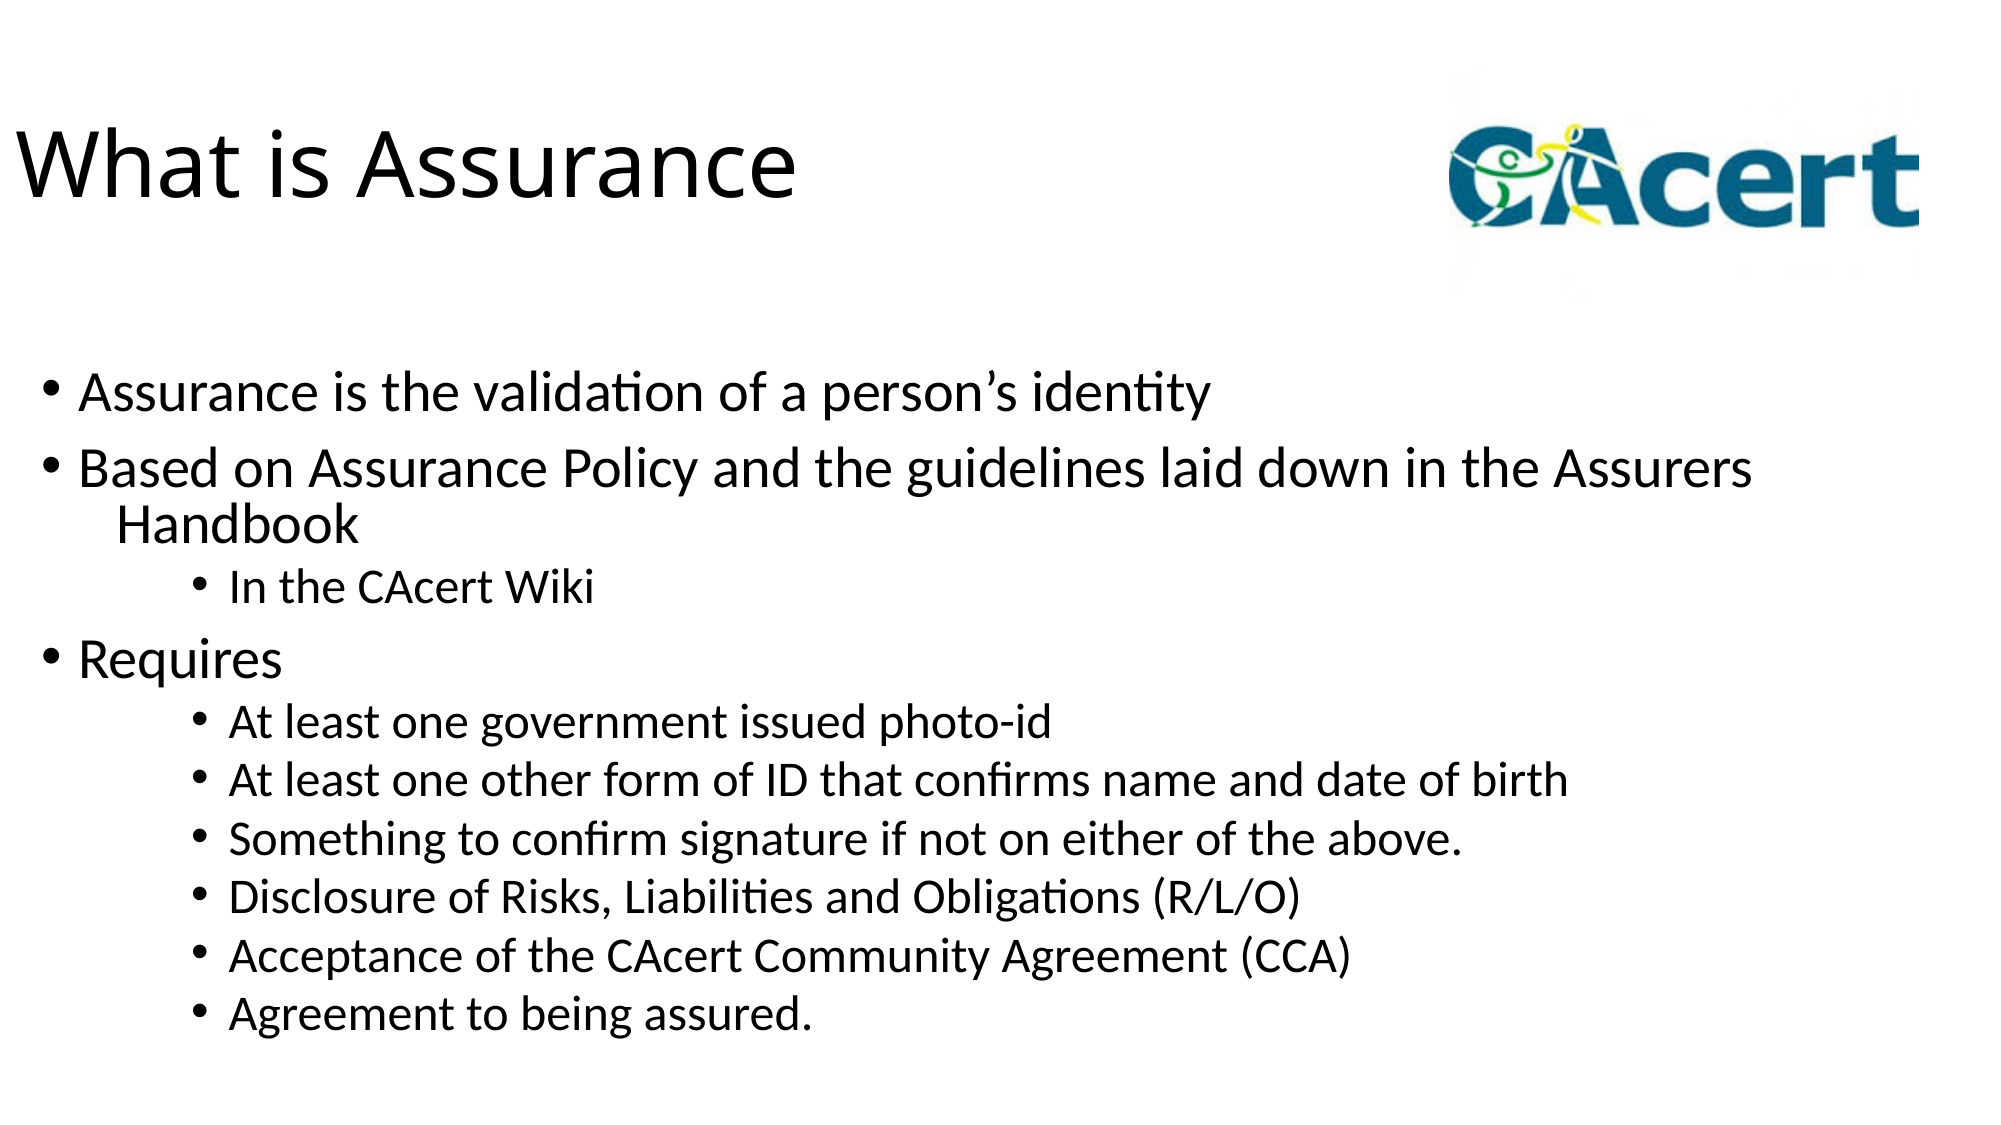

# What is Assurance
Assurance is the validation of a person’s identity
Based on Assurance Policy and the guidelines laid down in the Assurers Handbook
In the CAcert Wiki
Requires
At least one government issued photo-id
At least one other form of ID that confirms name and date of birth
Something to confirm signature if not on either of the above.
Disclosure of Risks, Liabilities and Obligations (R/L/O)
Acceptance of the CAcert Community Agreement (CCA)
Agreement to being assured.